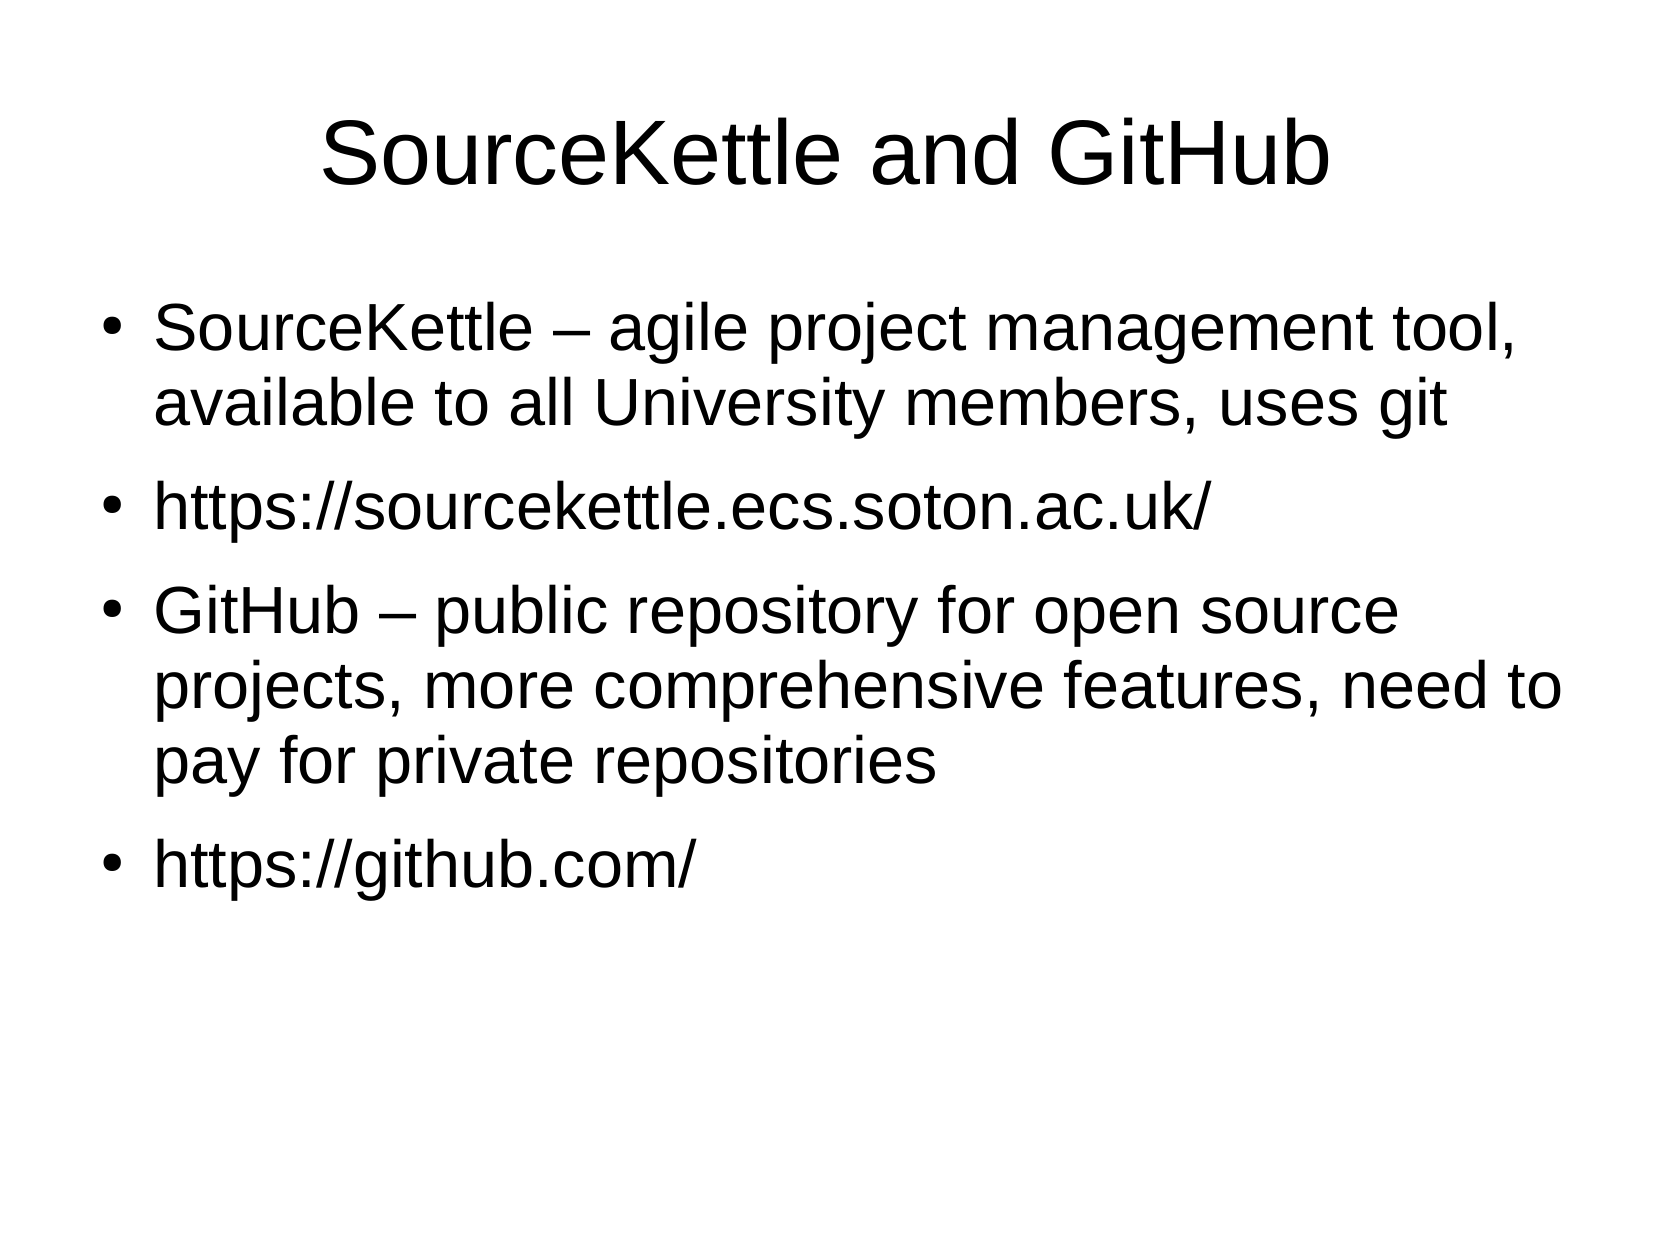

# SourceKettle and GitHub
SourceKettle – agile project management tool, available to all University members, uses git
https://sourcekettle.ecs.soton.ac.uk/
GitHub – public repository for open source projects, more comprehensive features, need to pay for private repositories
https://github.com/